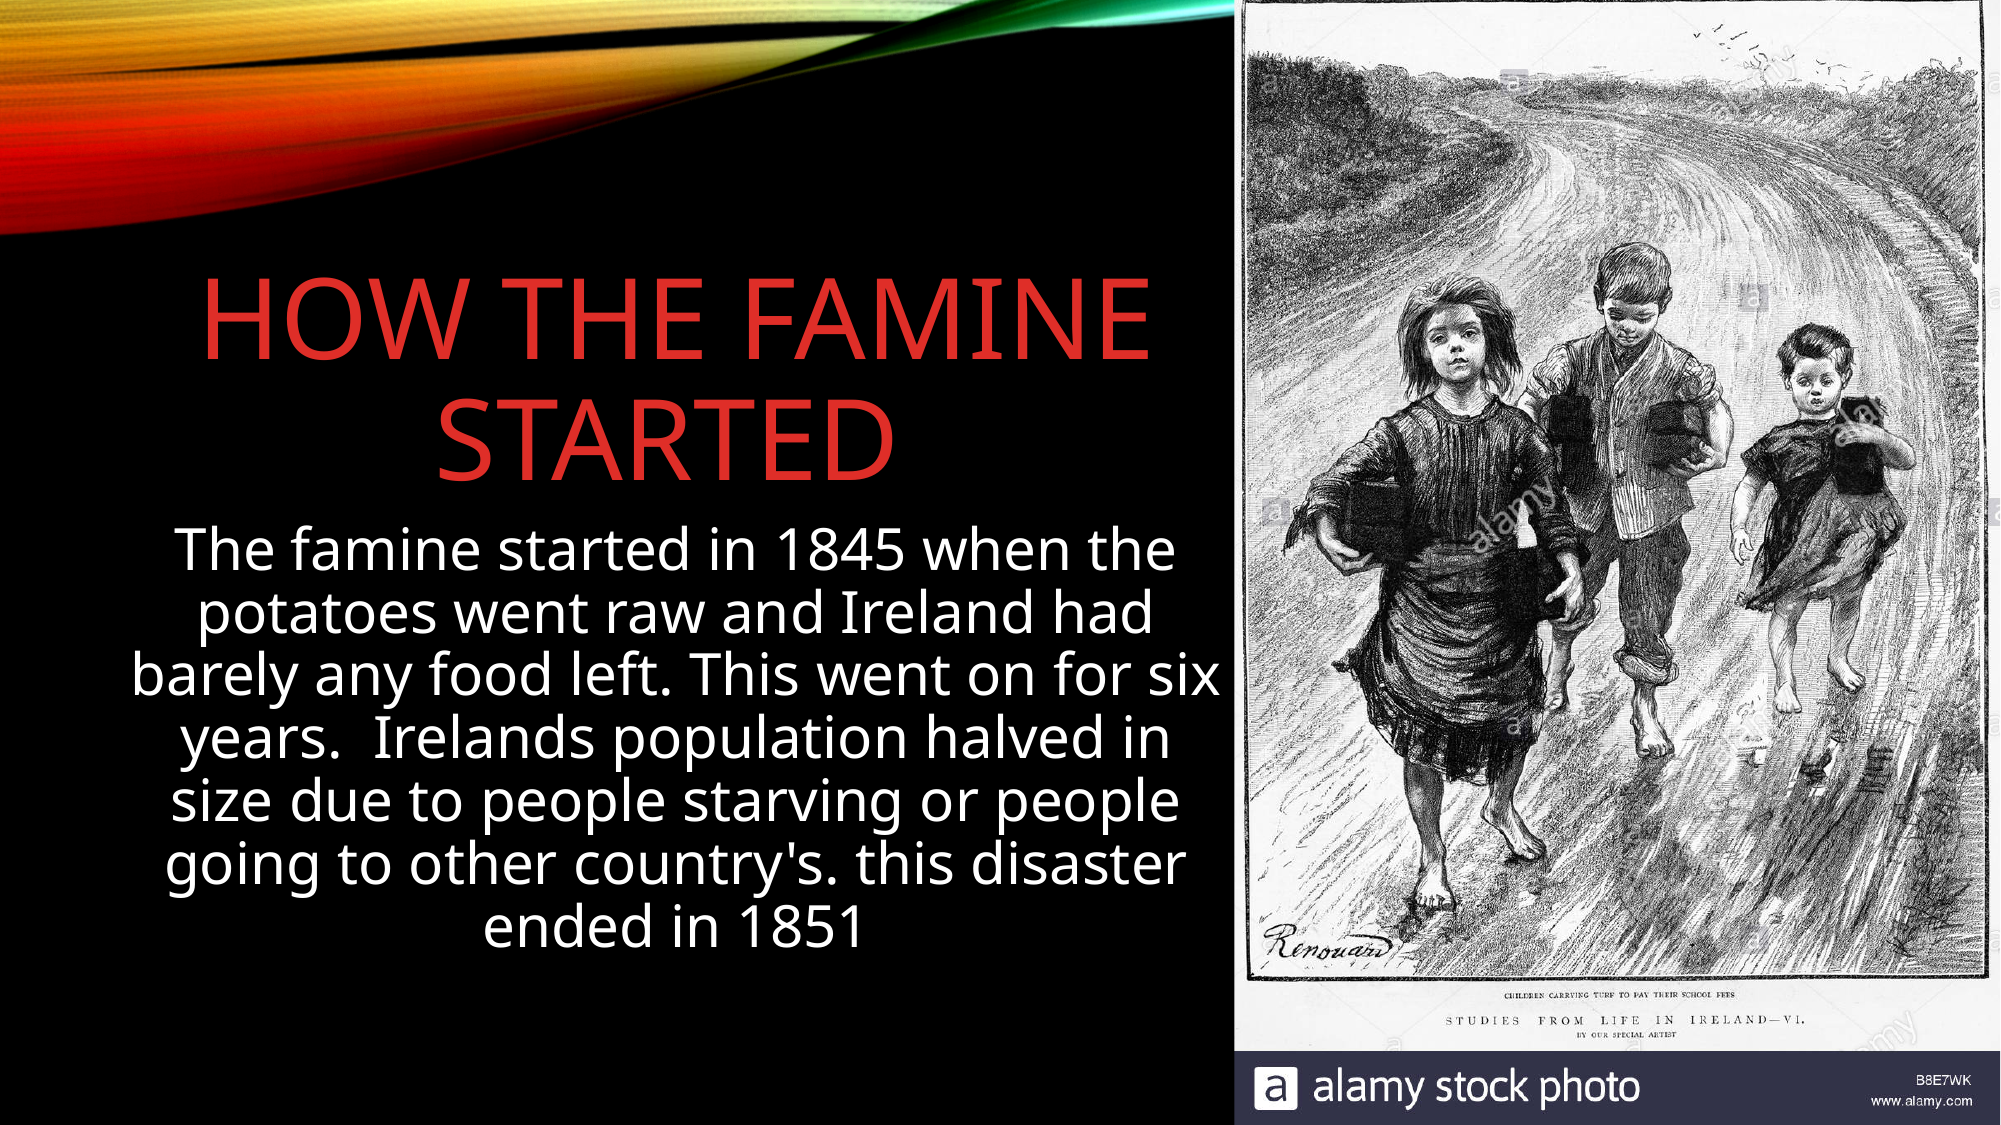

# HOW THE famine started
The famine started in 1845 when the potatoes went raw and Ireland had barely any food left. This went on for six years. Irelands population halved in size due to people starving or people going to other country's. this disaster ended in 1851